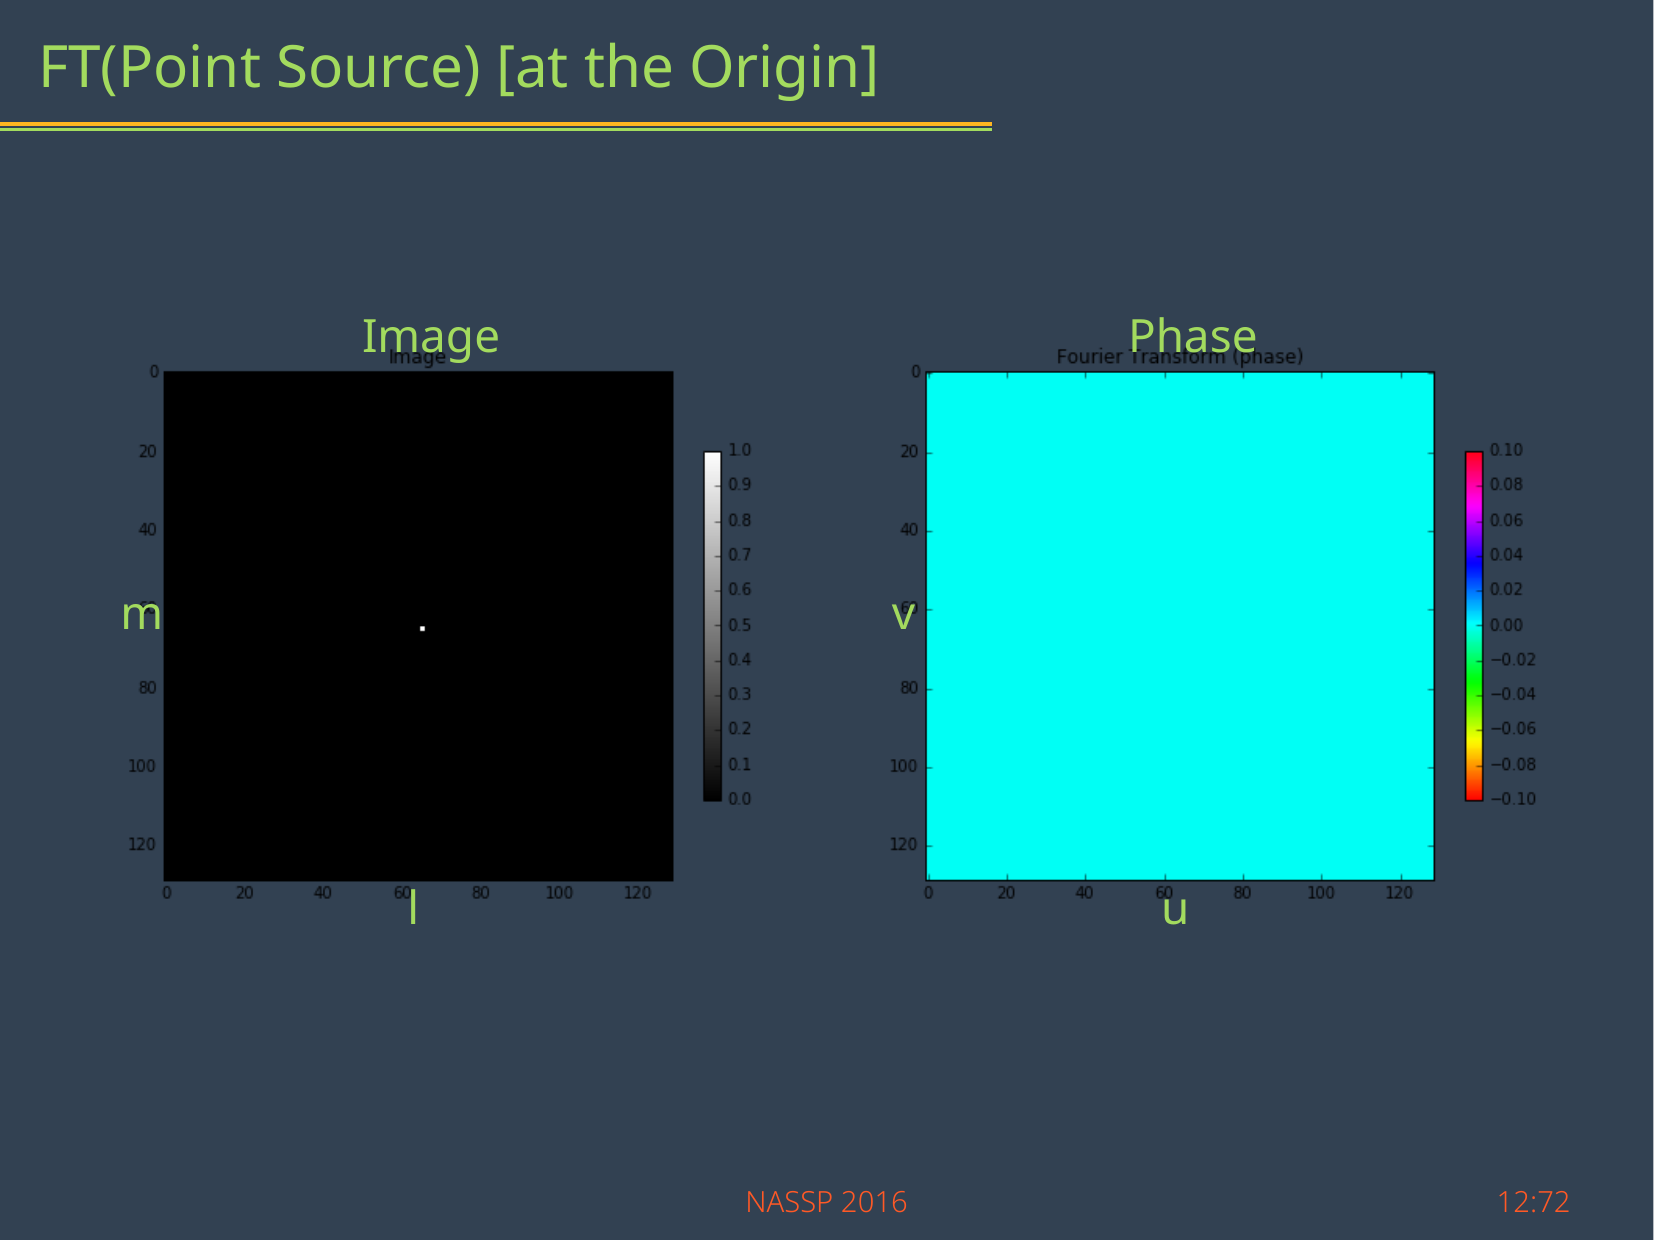

FT(Point Source) [at the Origin]
Image
Phase
m
v
l
u
NASSP 2016
12